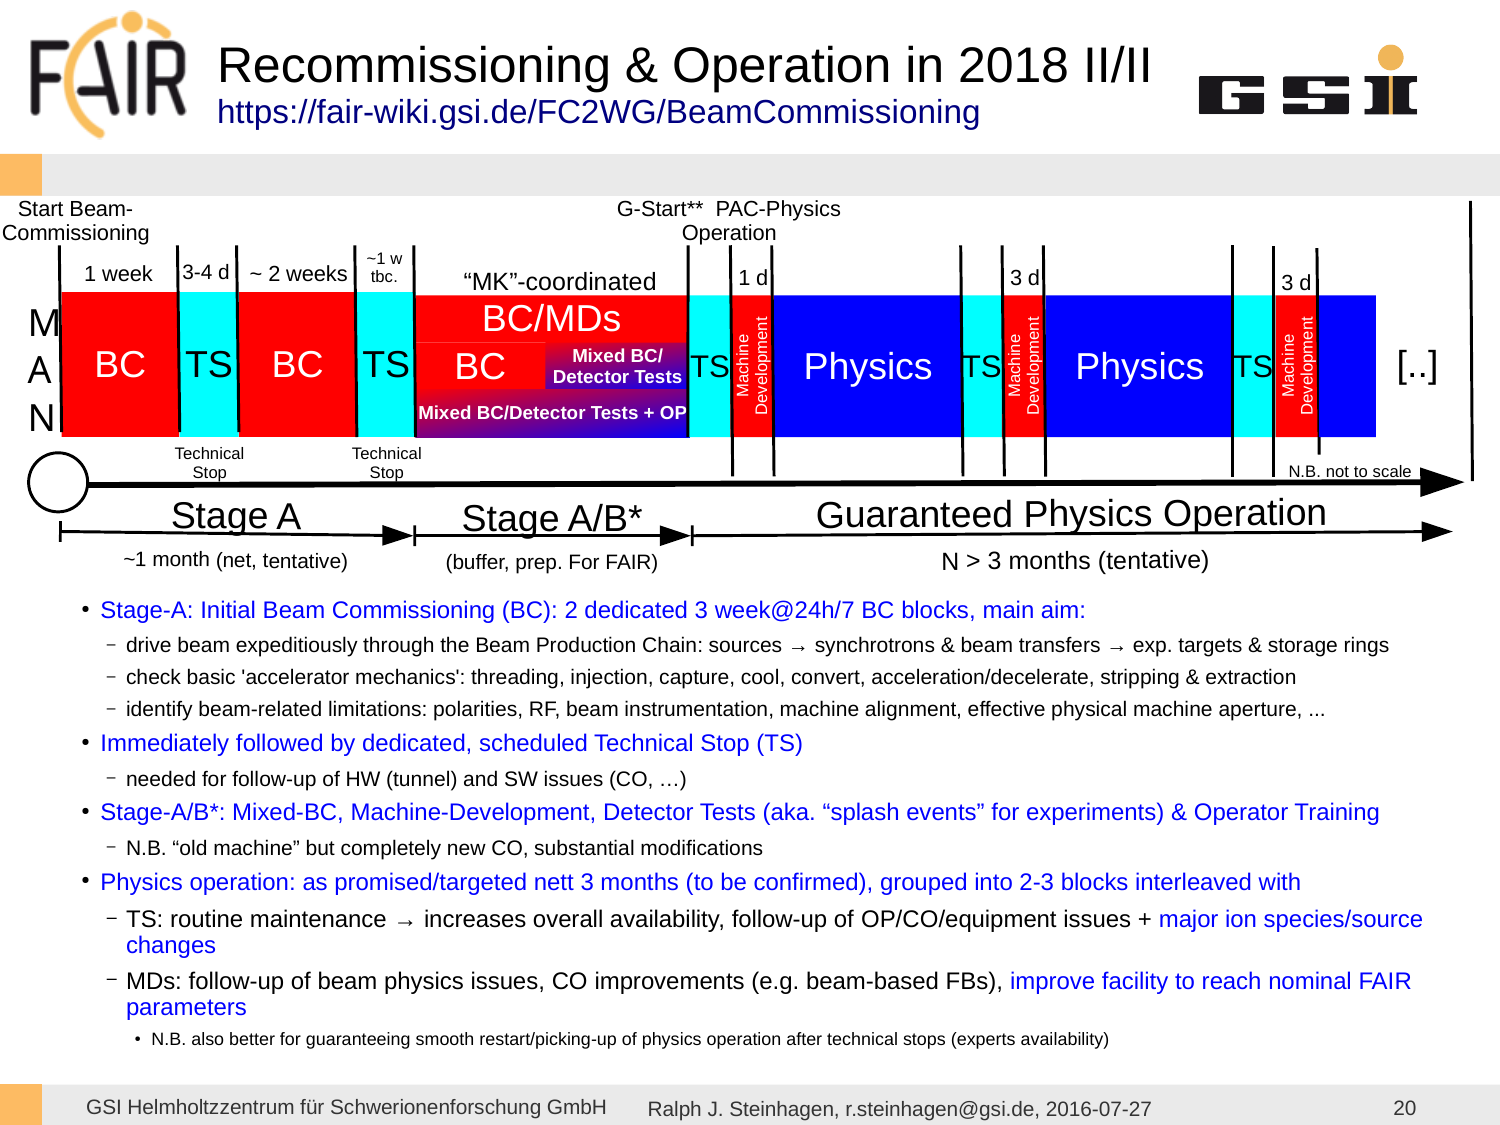

# Recommissioning & Operation in 2018 II/II https://fair-wiki.gsi.de/FC2WG/BeamCommissioning
Start Beam-
Commissioning
G-Start** PAC-Physics Operation
~1 w
tbc.
1 week
~ 2 weeks
“MK”-coordinated
3-4 d
1 d
3 d
3 d
M
BC
TS
BC
TS
BC/MDs
TS
Physics
TS
Physics
TS
A
[..]
BC
Mixed BC/
Detector Tests
Machine
Development
Machine
Development
Machine
Development
N
Mixed BC/Detector Tests + OP
Technical
Stop
Technical
Stop
N.B. not to scale
Stage A
~1 month (net, tentative)
Guaranteed Physics Operation
 N > 3 months (tentative)
Stage A/B*
(buffer, prep. For FAIR)
Stage-A: Initial Beam Commissioning (BC): 2 dedicated 3 week@24h/7 BC blocks, main aim:
drive beam expeditiously through the Beam Production Chain: sources → synchrotrons & beam transfers → exp. targets & storage rings
check basic 'accelerator mechanics': threading, injection, capture, cool, convert, acceleration/decelerate, stripping & extraction
identify beam-related limitations: polarities, RF, beam instrumentation, machine alignment, effective physical machine aperture, ...
Immediately followed by dedicated, scheduled Technical Stop (TS)
needed for follow-up of HW (tunnel) and SW issues (CO, …)
Stage-A/B*: Mixed-BC, Machine-Development, Detector Tests (aka. “splash events” for experiments) & Operator Training
N.B. “old machine” but completely new CO, substantial modifications
Physics operation: as promised/targeted nett 3 months (to be confirmed), grouped into 2-3 blocks interleaved with
TS: routine maintenance → increases overall availability, follow-up of OP/CO/equipment issues + major ion species/source changes
MDs: follow-up of beam physics issues, CO improvements (e.g. beam-based FBs), improve facility to reach nominal FAIR parameters
N.B. also better for guaranteeing smooth restart/picking-up of physics operation after technical stops (experts availability)